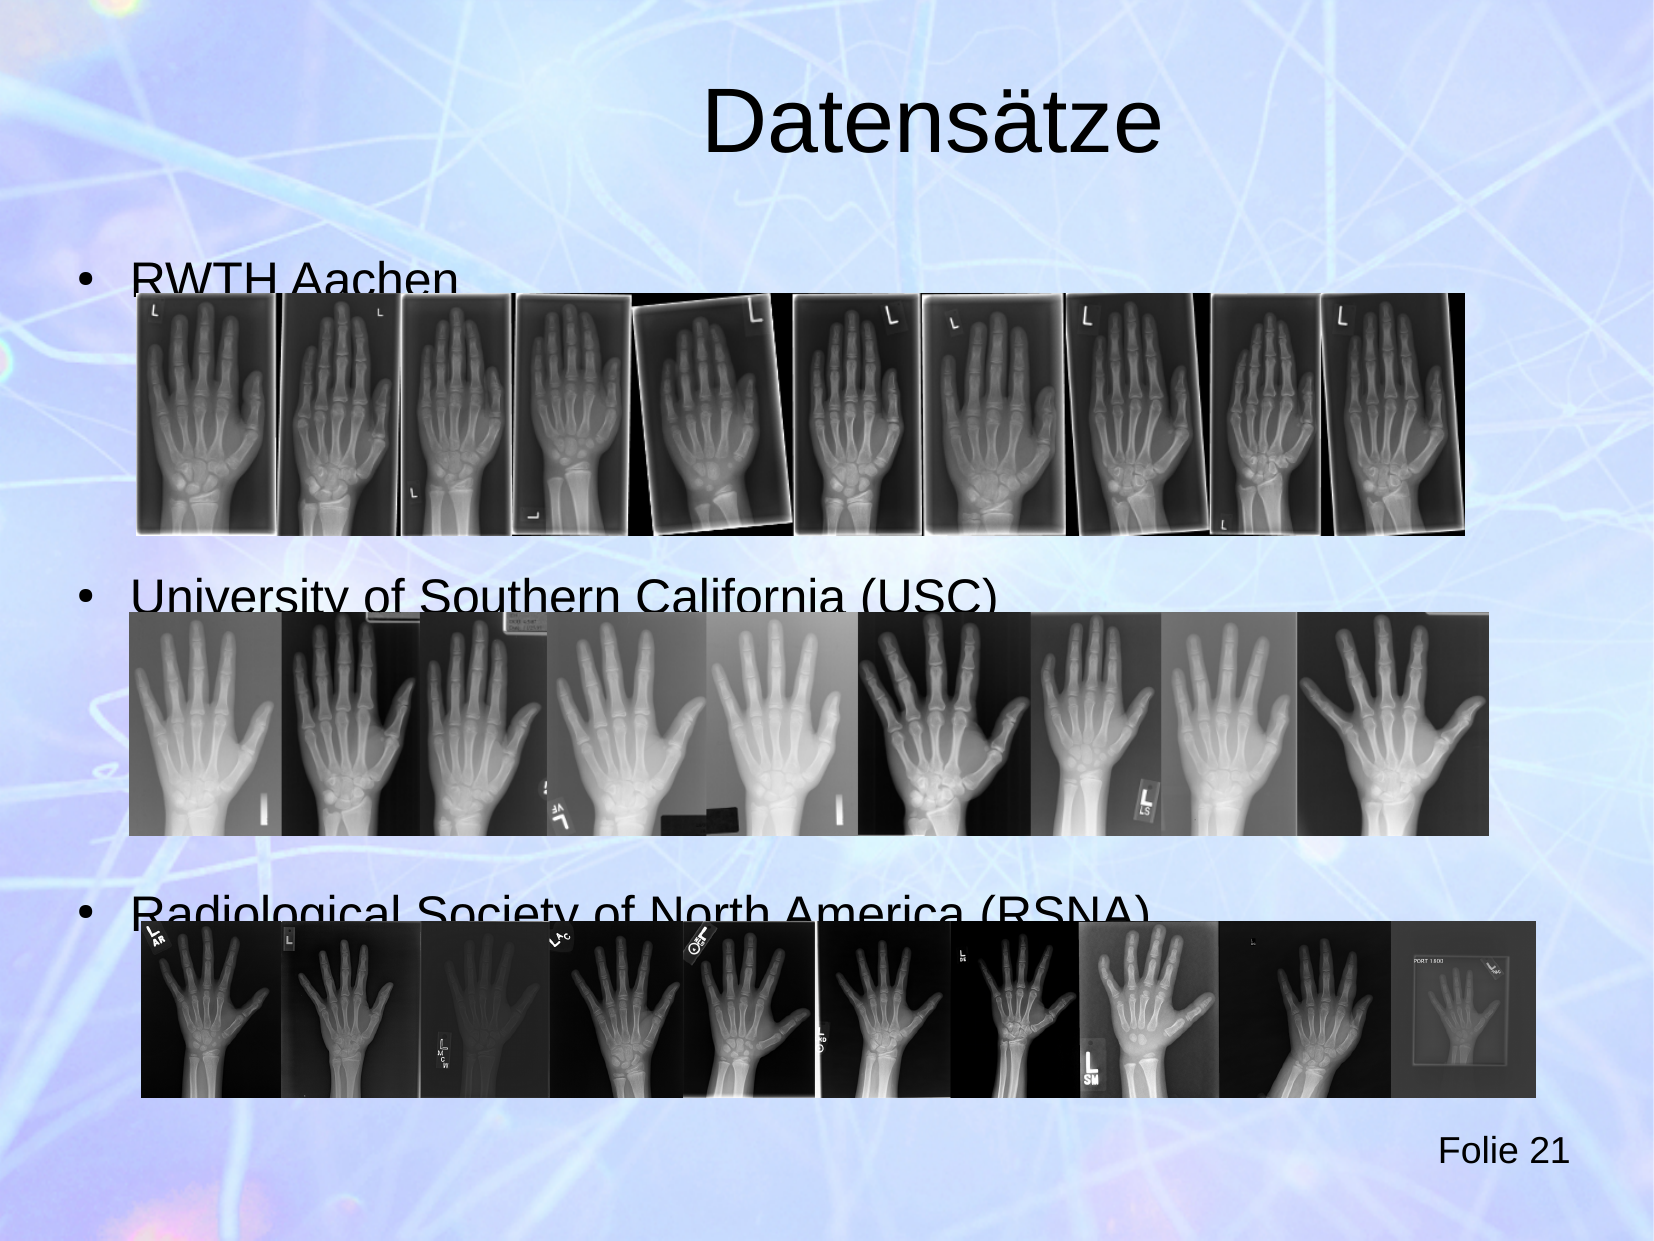

# Datensätze
RWTH Aachen
University of Southern California (USC)
Radiological Society of North America (RSNA)
21